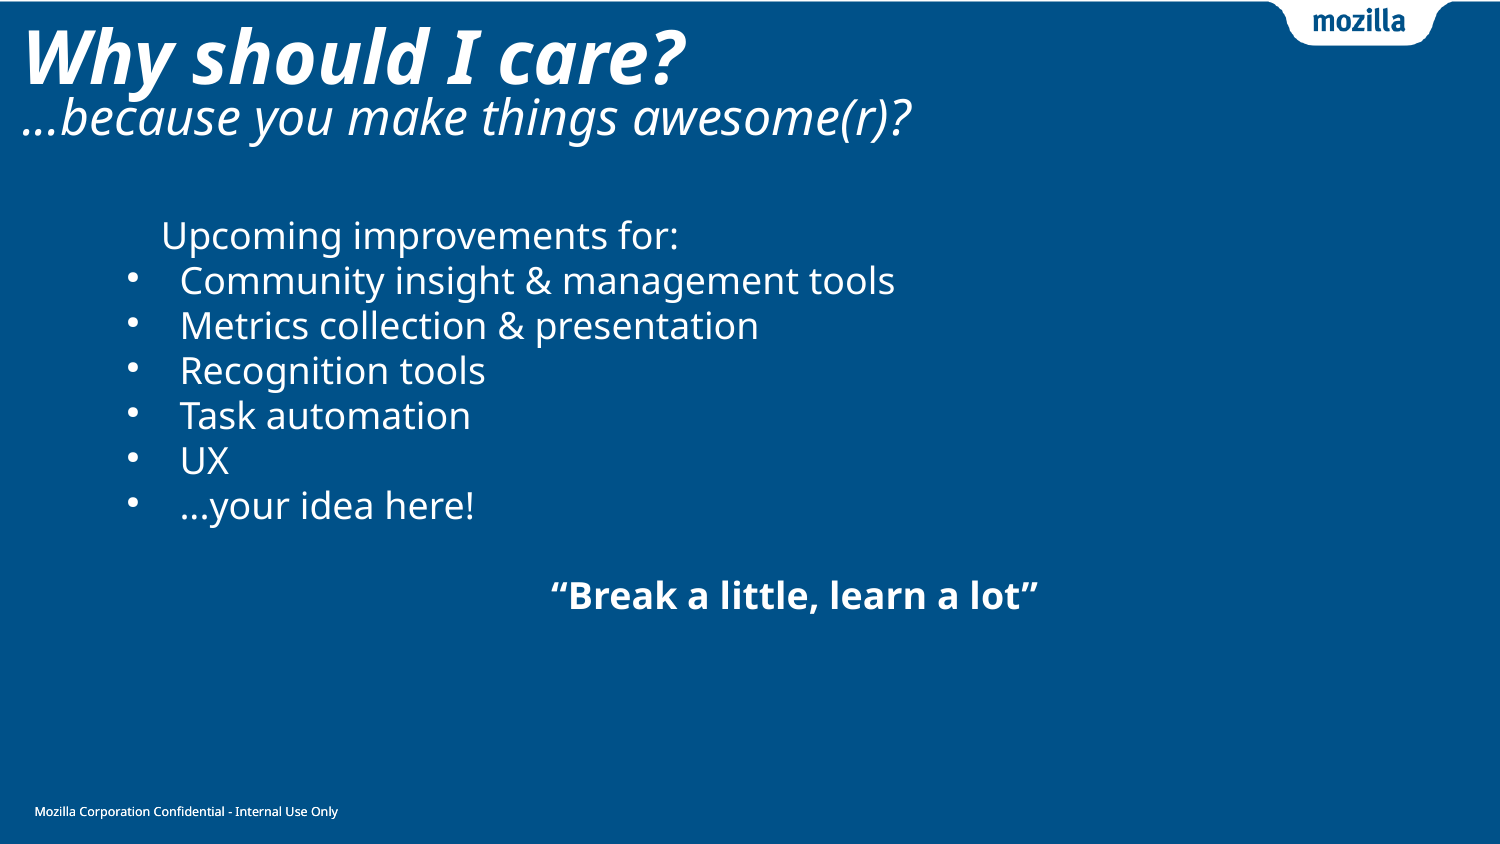

# Why should I care?
...because you make things awesome(r)?
Upcoming improvements for:
Community insight & management tools
Metrics collection & presentation
Recognition tools
Task automation
UX
...your idea here!
“Break a little, learn a lot”